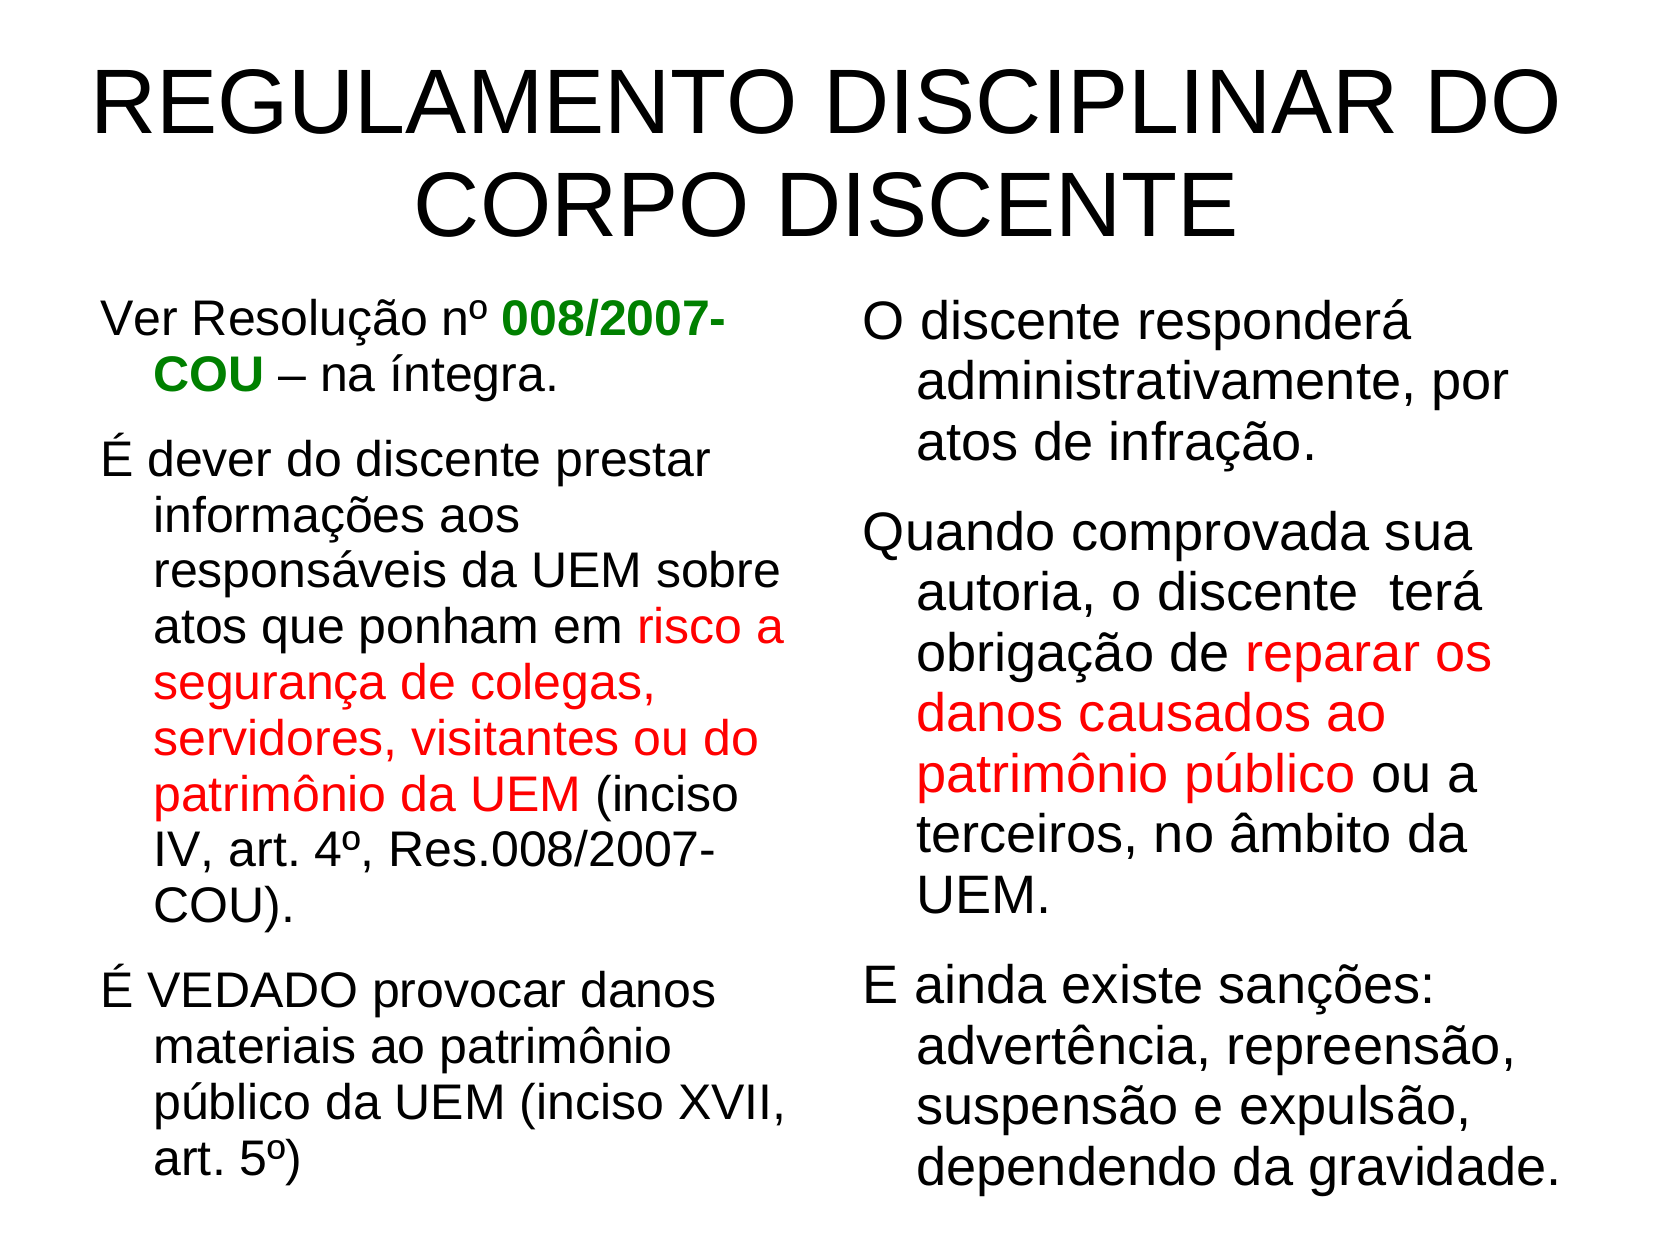

# REGULAMENTO DISCIPLINAR DO CORPO DISCENTE
Ver Resolução nº 008/2007-COU – na íntegra.
É dever do discente prestar informações aos responsáveis da UEM sobre atos que ponham em risco a segurança de colegas, servidores, visitantes ou do patrimônio da UEM (inciso IV, art. 4º, Res.008/2007-COU).
É VEDADO provocar danos materiais ao patrimônio público da UEM (inciso XVII, art. 5º)
O discente responderá administrativamente, por atos de infração.
Quando comprovada sua autoria, o discente terá obrigação de reparar os danos causados ao patrimônio público ou a terceiros, no âmbito da UEM.
E ainda existe sanções: advertência, repreensão, suspensão e expulsão, dependendo da gravidade.